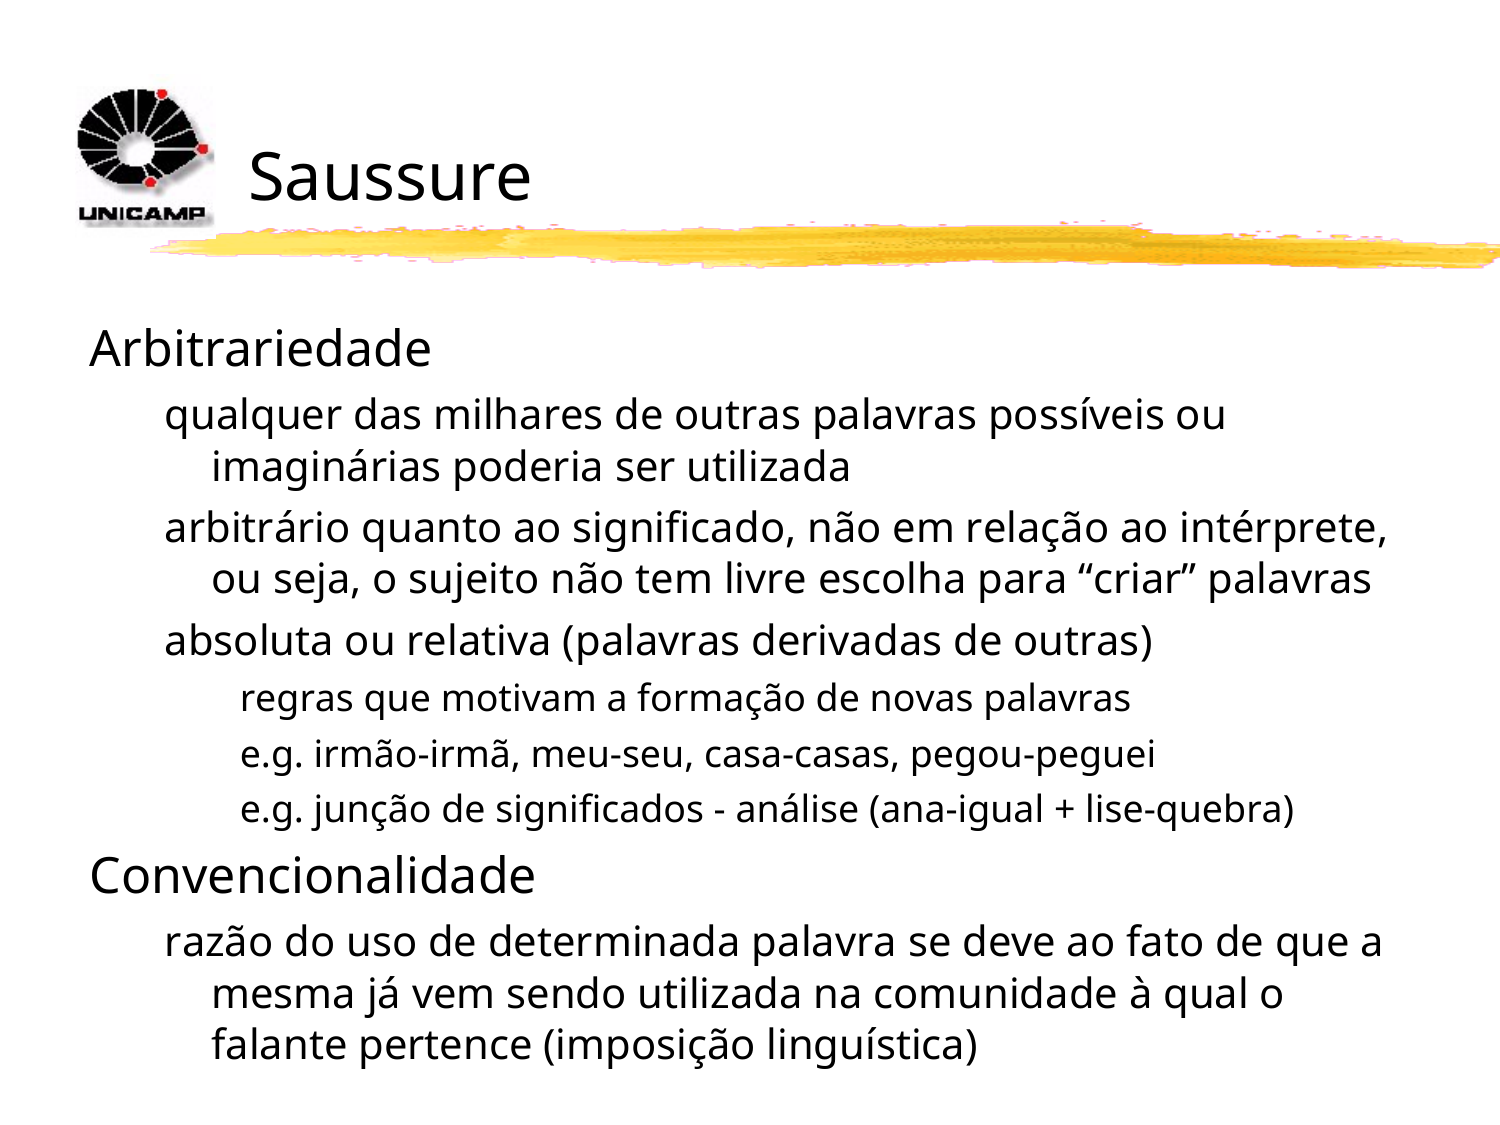

# Saussure
Arbitrariedade
qualquer das milhares de outras palavras possíveis ou imaginárias poderia ser utilizada
arbitrário quanto ao significado, não em relação ao intérprete, ou seja, o sujeito não tem livre escolha para “criar” palavras
absoluta ou relativa (palavras derivadas de outras)
regras que motivam a formação de novas palavras
e.g. irmão-irmã, meu-seu, casa-casas, pegou-peguei
e.g. junção de significados - análise (ana-igual + lise-quebra)
Convencionalidade
razão do uso de determinada palavra se deve ao fato de que a mesma já vem sendo utilizada na comunidade à qual o falante pertence (imposição linguística)